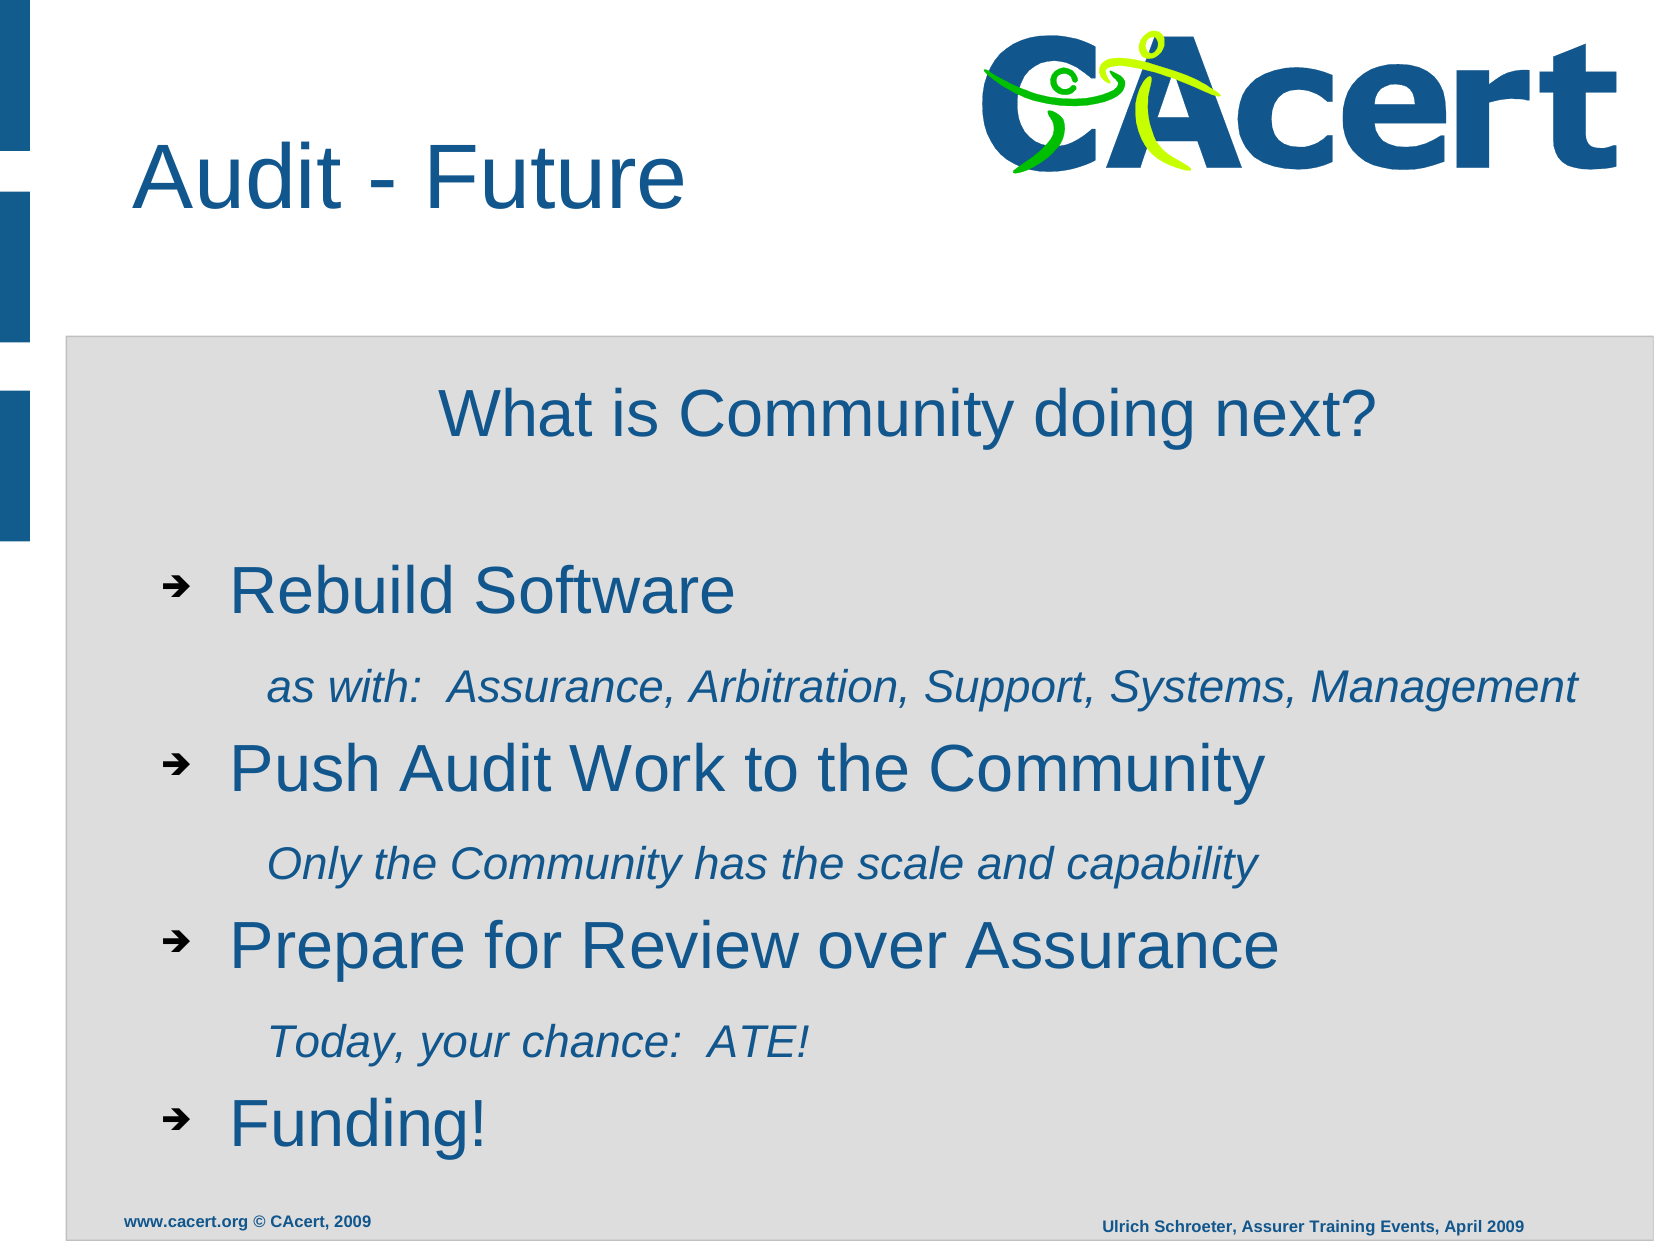

Audit - Future
 What is Community doing next?
 Rebuild Software
 as with: Assurance, Arbitration, Support, Systems, Management
 Push Audit Work to the Community
 Only the Community has the scale and capability
 Prepare for Review over Assurance
 Today, your chance: ATE!
 Funding!